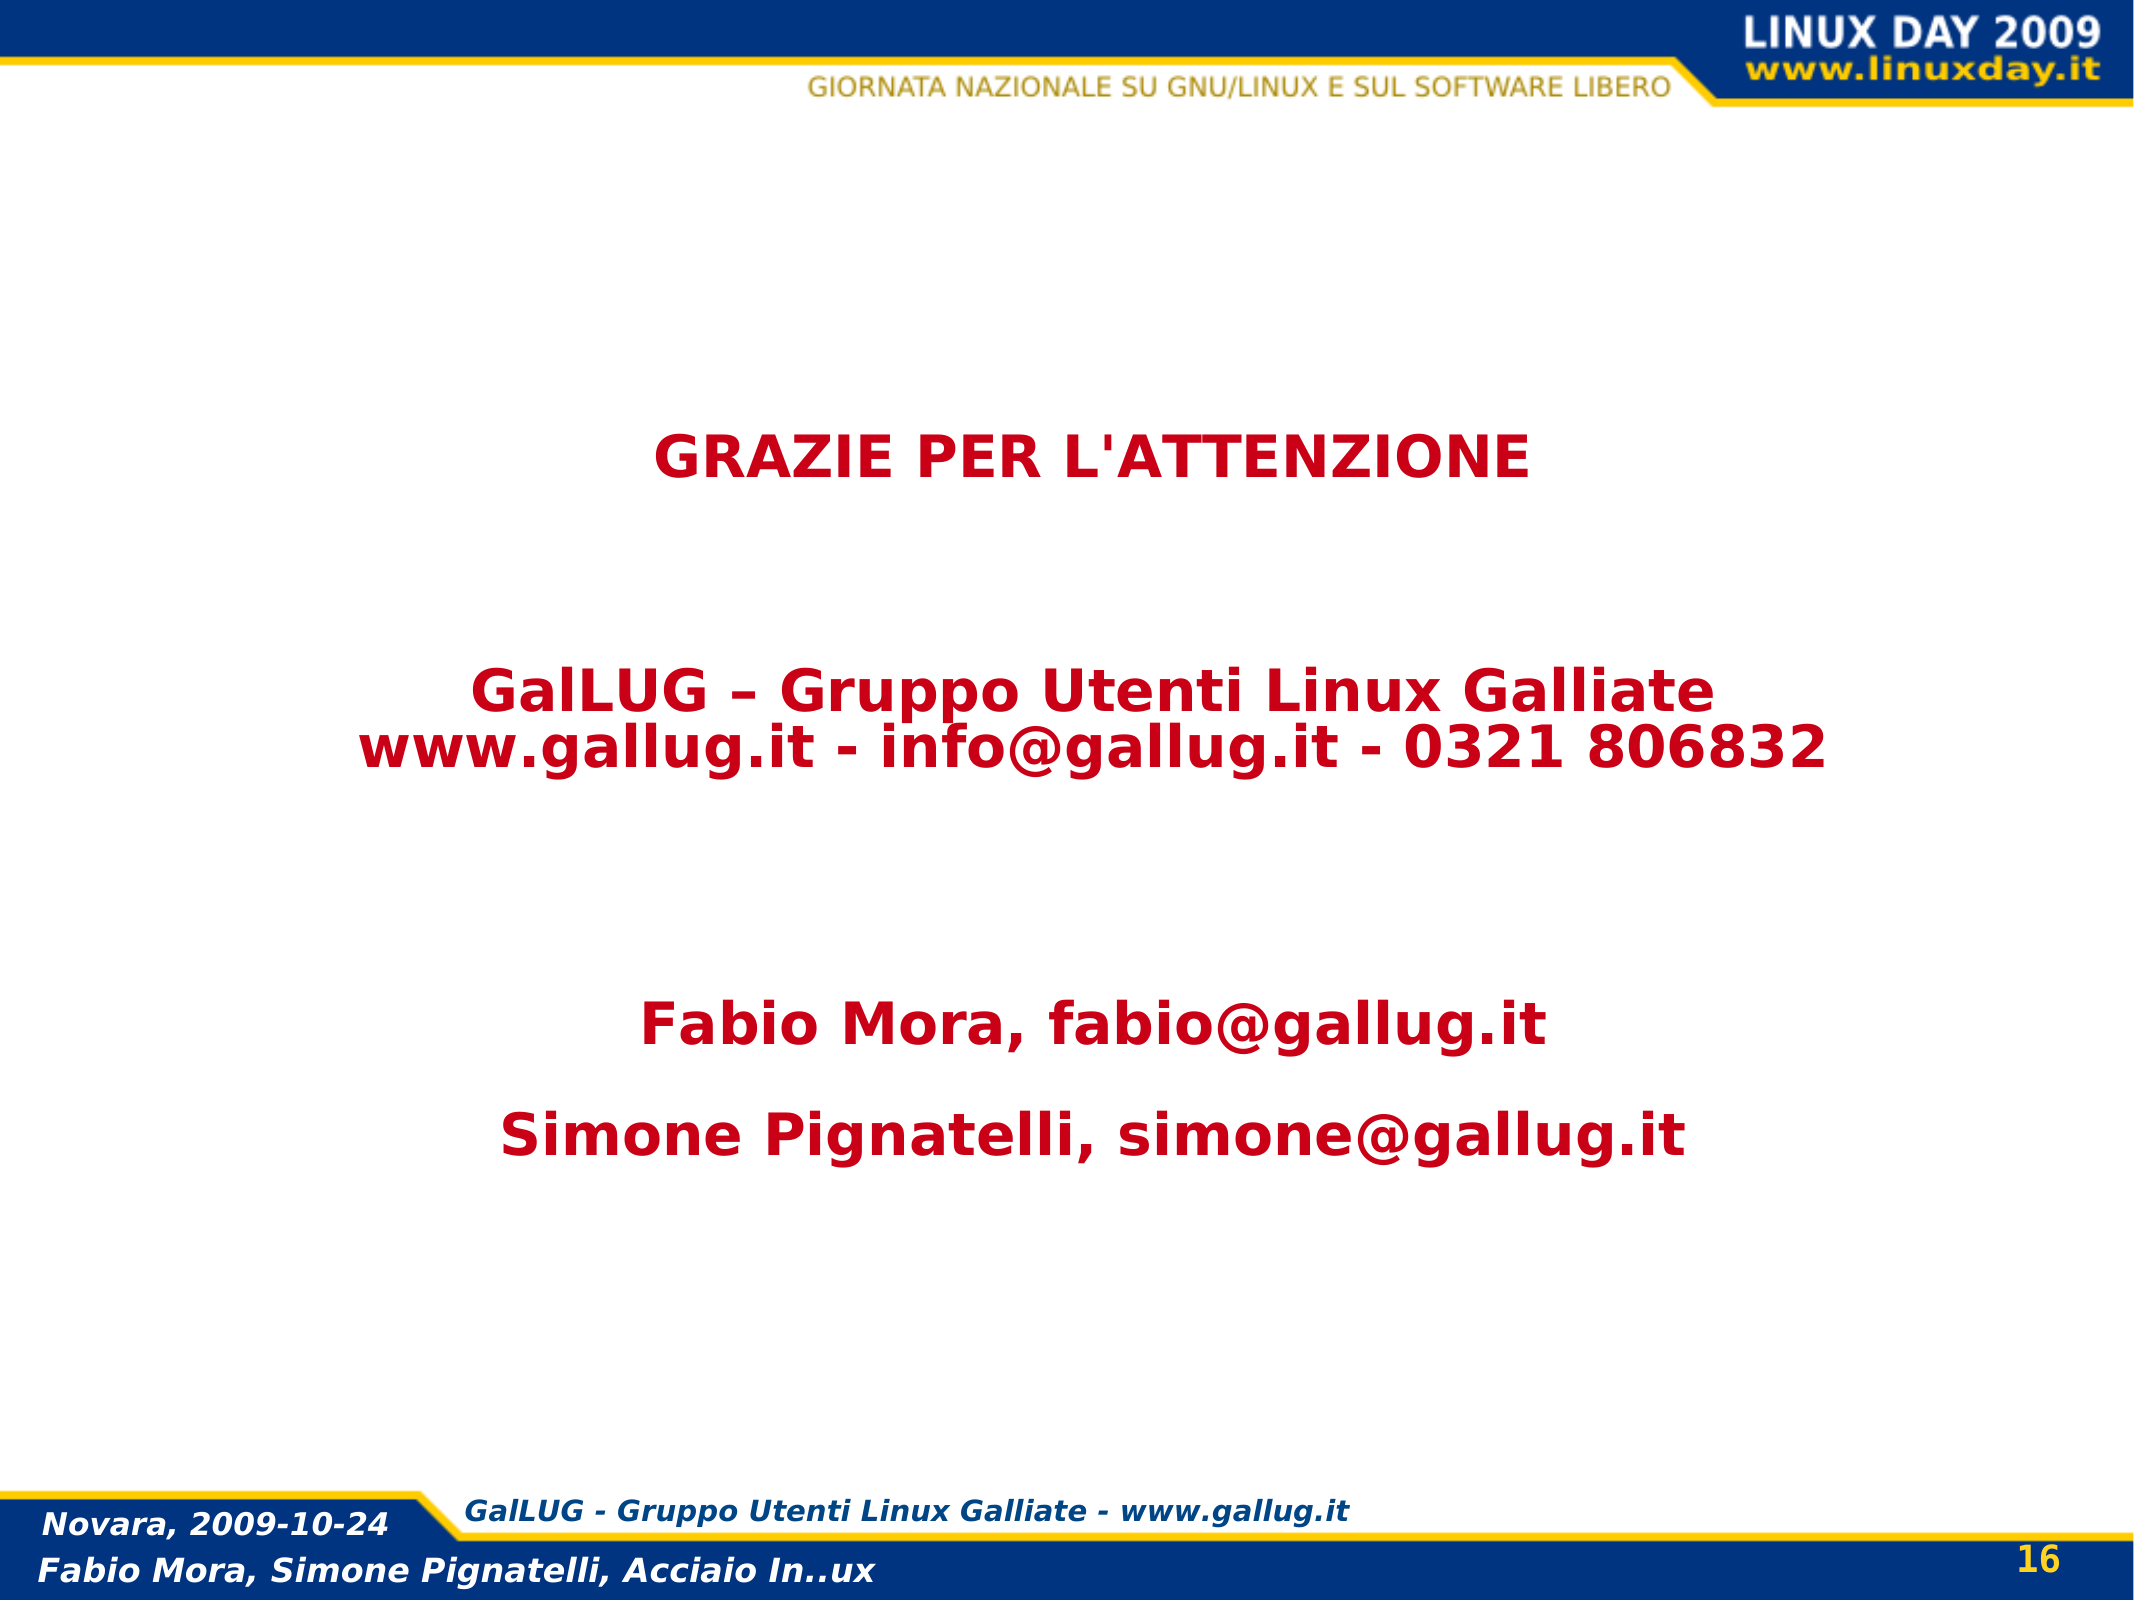

# GRAZIE PER L'ATTENZIONE
GalLUG – Gruppo Utenti Linux Galliate
www.gallug.it - info@gallug.it - 0321 806832
Fabio Mora, fabio@gallug.it
Simone Pignatelli, simone@gallug.it